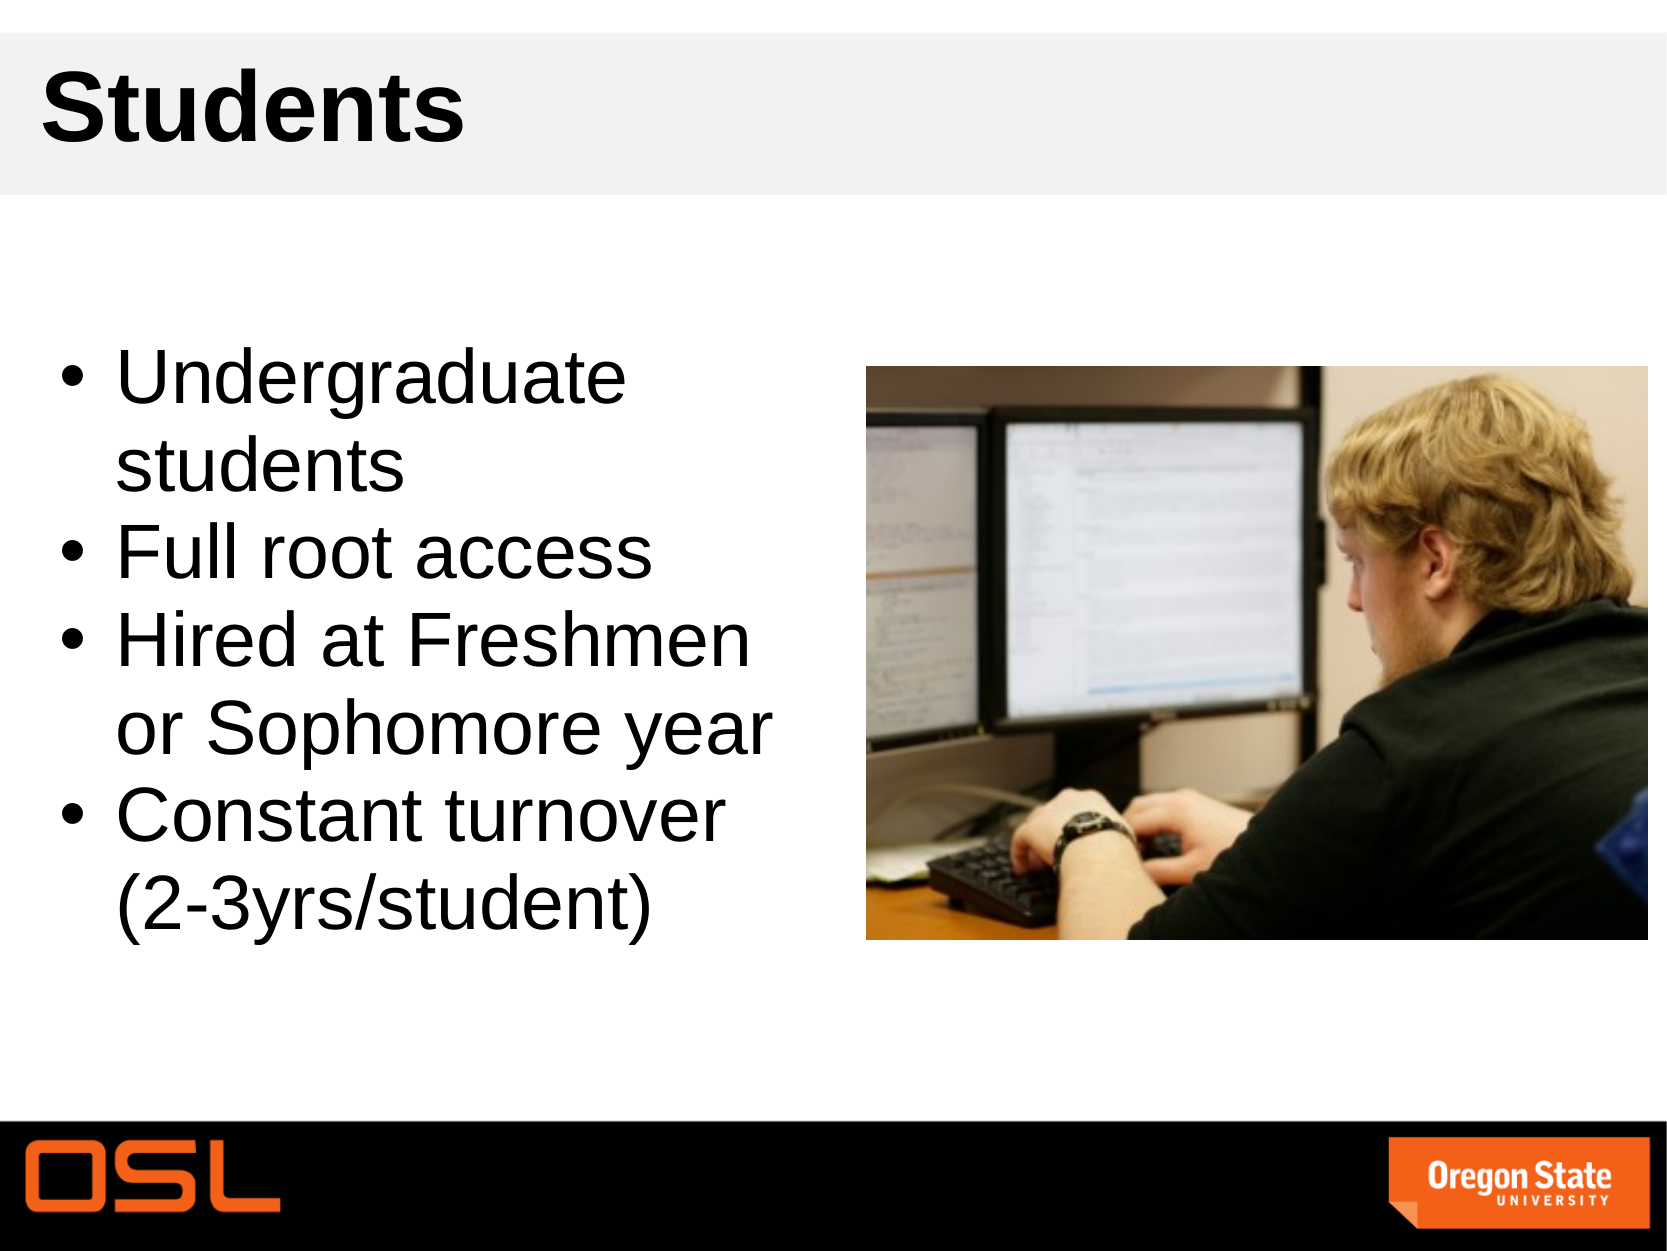

# Students
Undergraduate students
Full root access
Hired at Freshmen or Sophomore year
Constant turnover (2-3yrs/student)